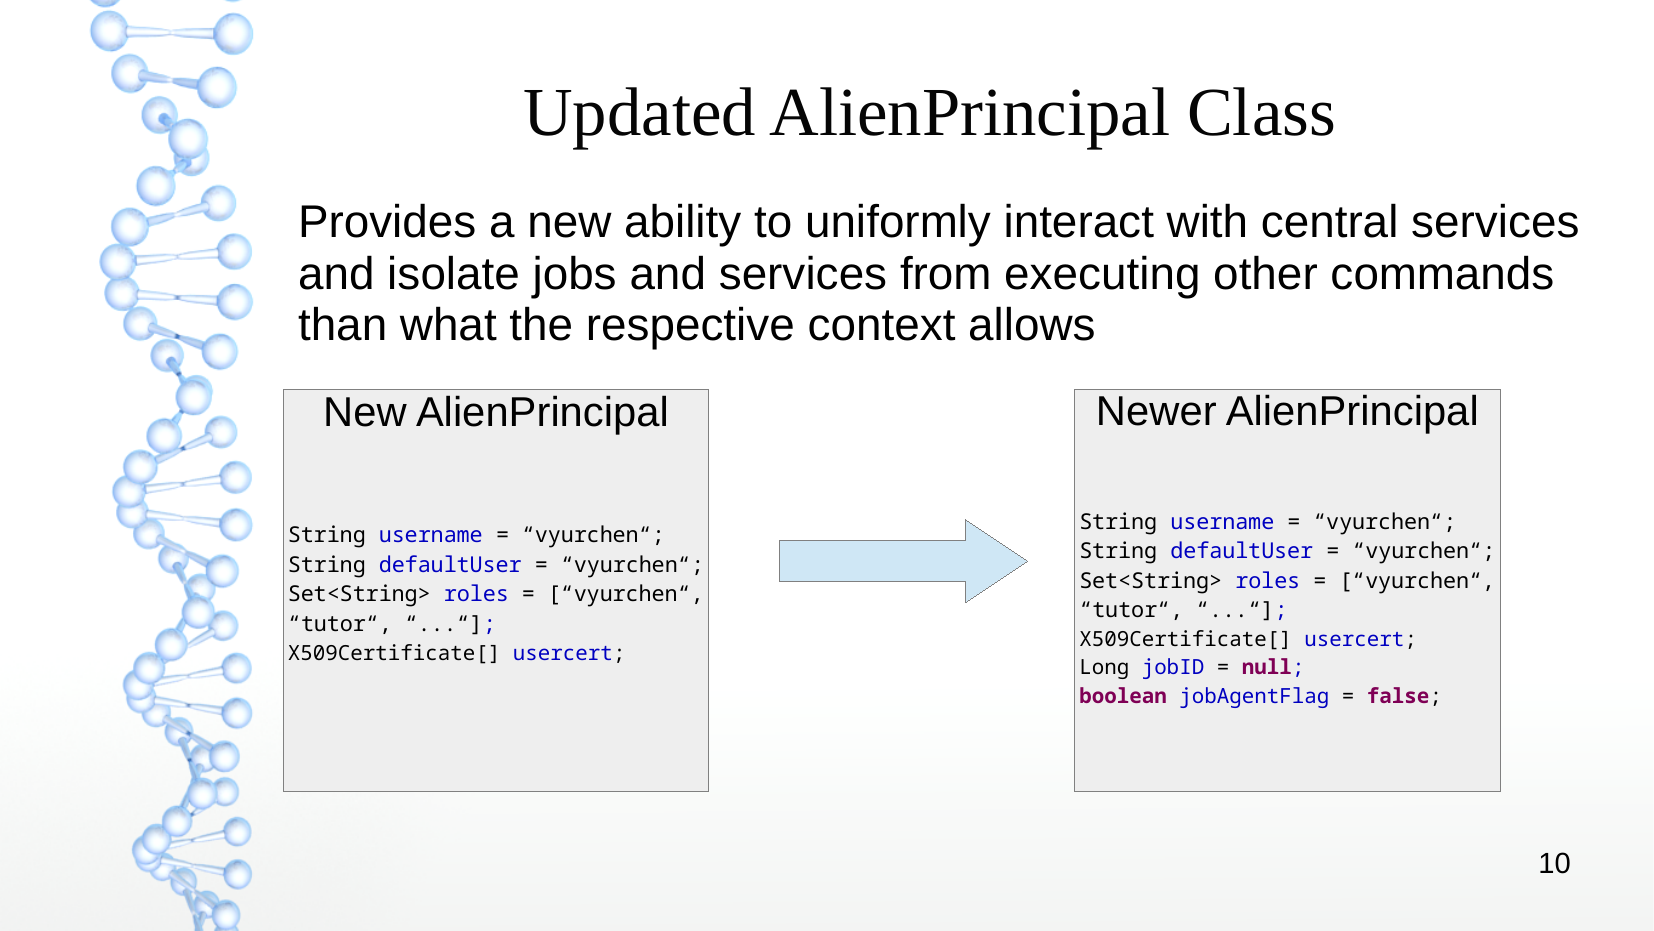

# Updated AlienPrincipal Class
Provides a new ability to uniformly interact with central services and isolate jobs and services from executing other commands than what the respective context allows
New AlienPrincipal
String username = “vyurchen“;
String defaultUser = “vyurchen“;
Set<String> roles = [“vyurchen“,
“tutor“, “...“];
X509Certificate[] usercert;
Newer AlienPrincipal
String username = “vyurchen“;
String defaultUser = “vyurchen“;
Set<String> roles = [“vyurchen“,
“tutor“, “...“];
X509Certificate[] usercert;
Long jobID = null;
boolean jobAgentFlag = false;
10